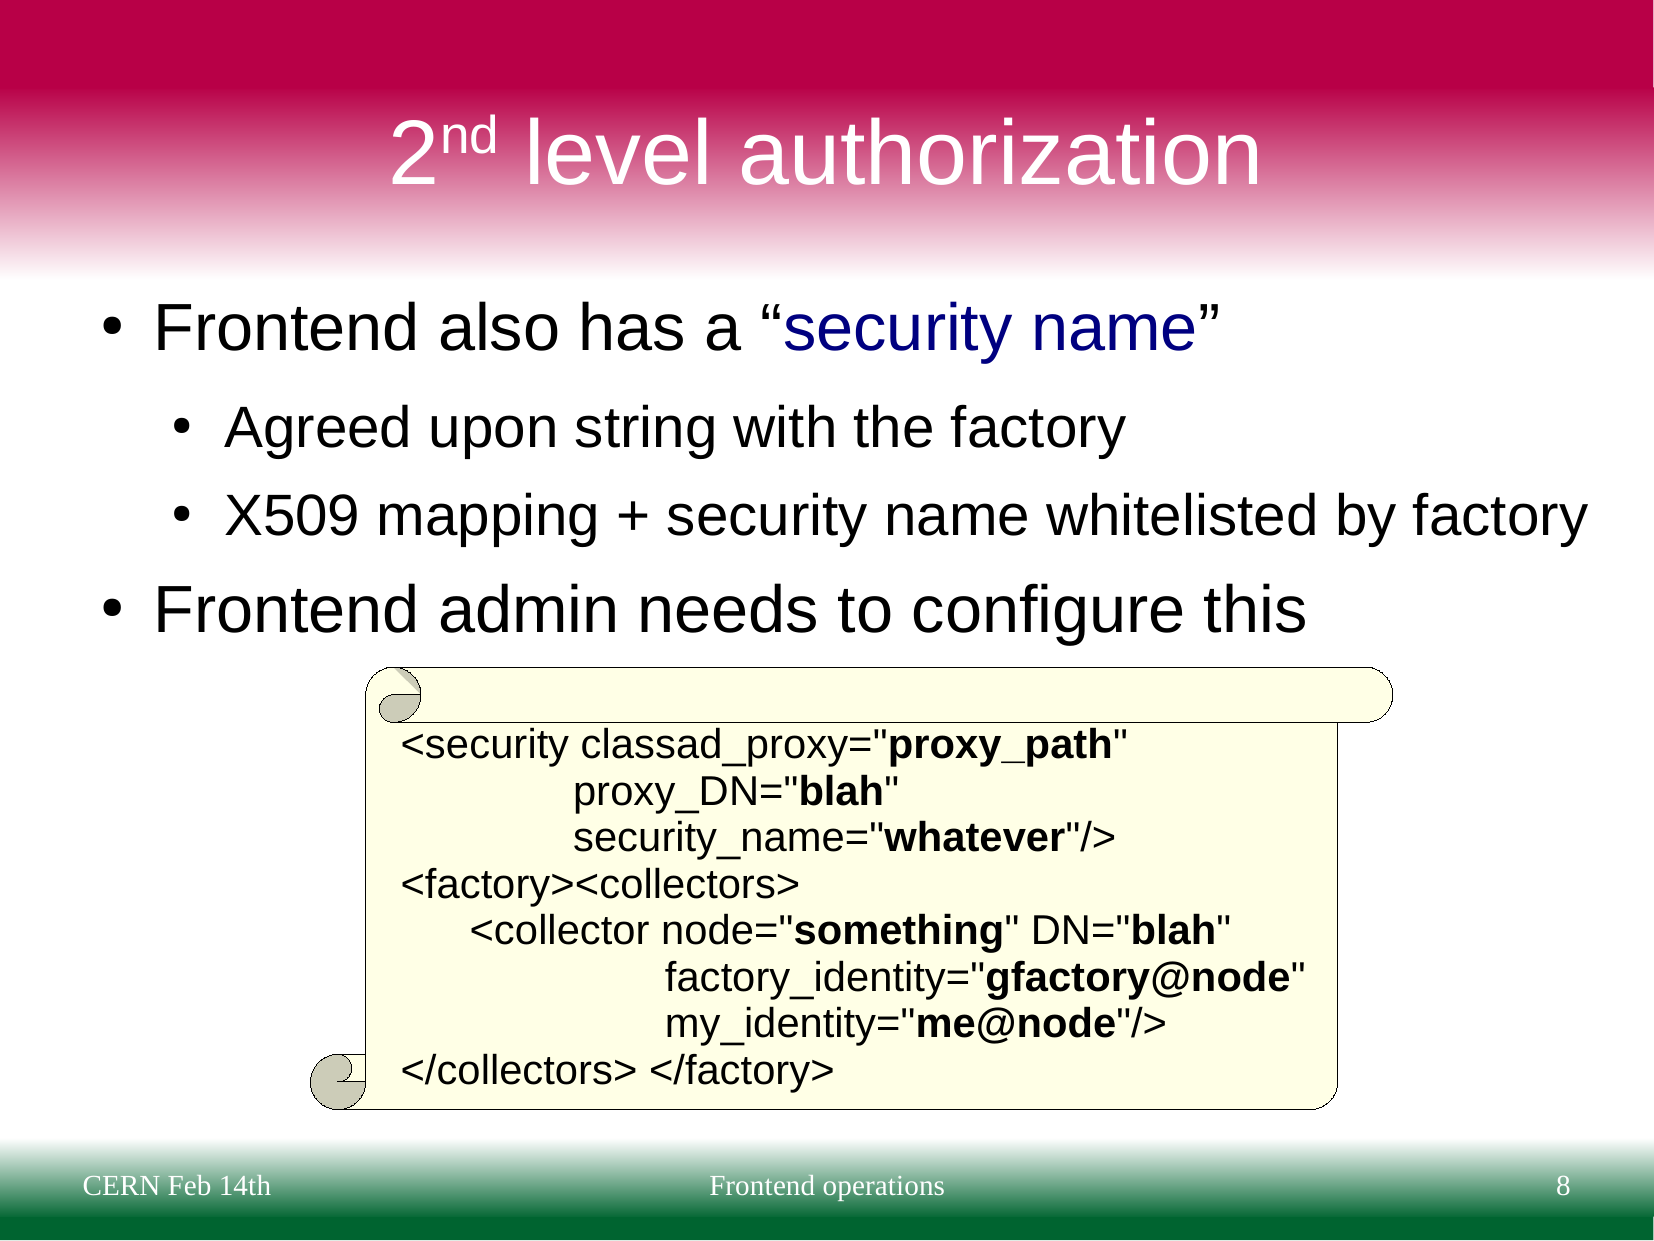

# 2nd level authorization
Frontend also has a “security name”
Agreed upon string with the factory
X509 mapping + security name whitelisted by factory
Frontend admin needs to configure this
<security classad_proxy="proxy_path"
 proxy_DN="blah"
 security_name="whatever"/>
<factory><collectors>
 <collector node="something" DN="blah"
 factory_identity="gfactory@node"
 my_identity="me@node"/>
</collectors> </factory>
CERN Feb 14th
Frontend operations
8